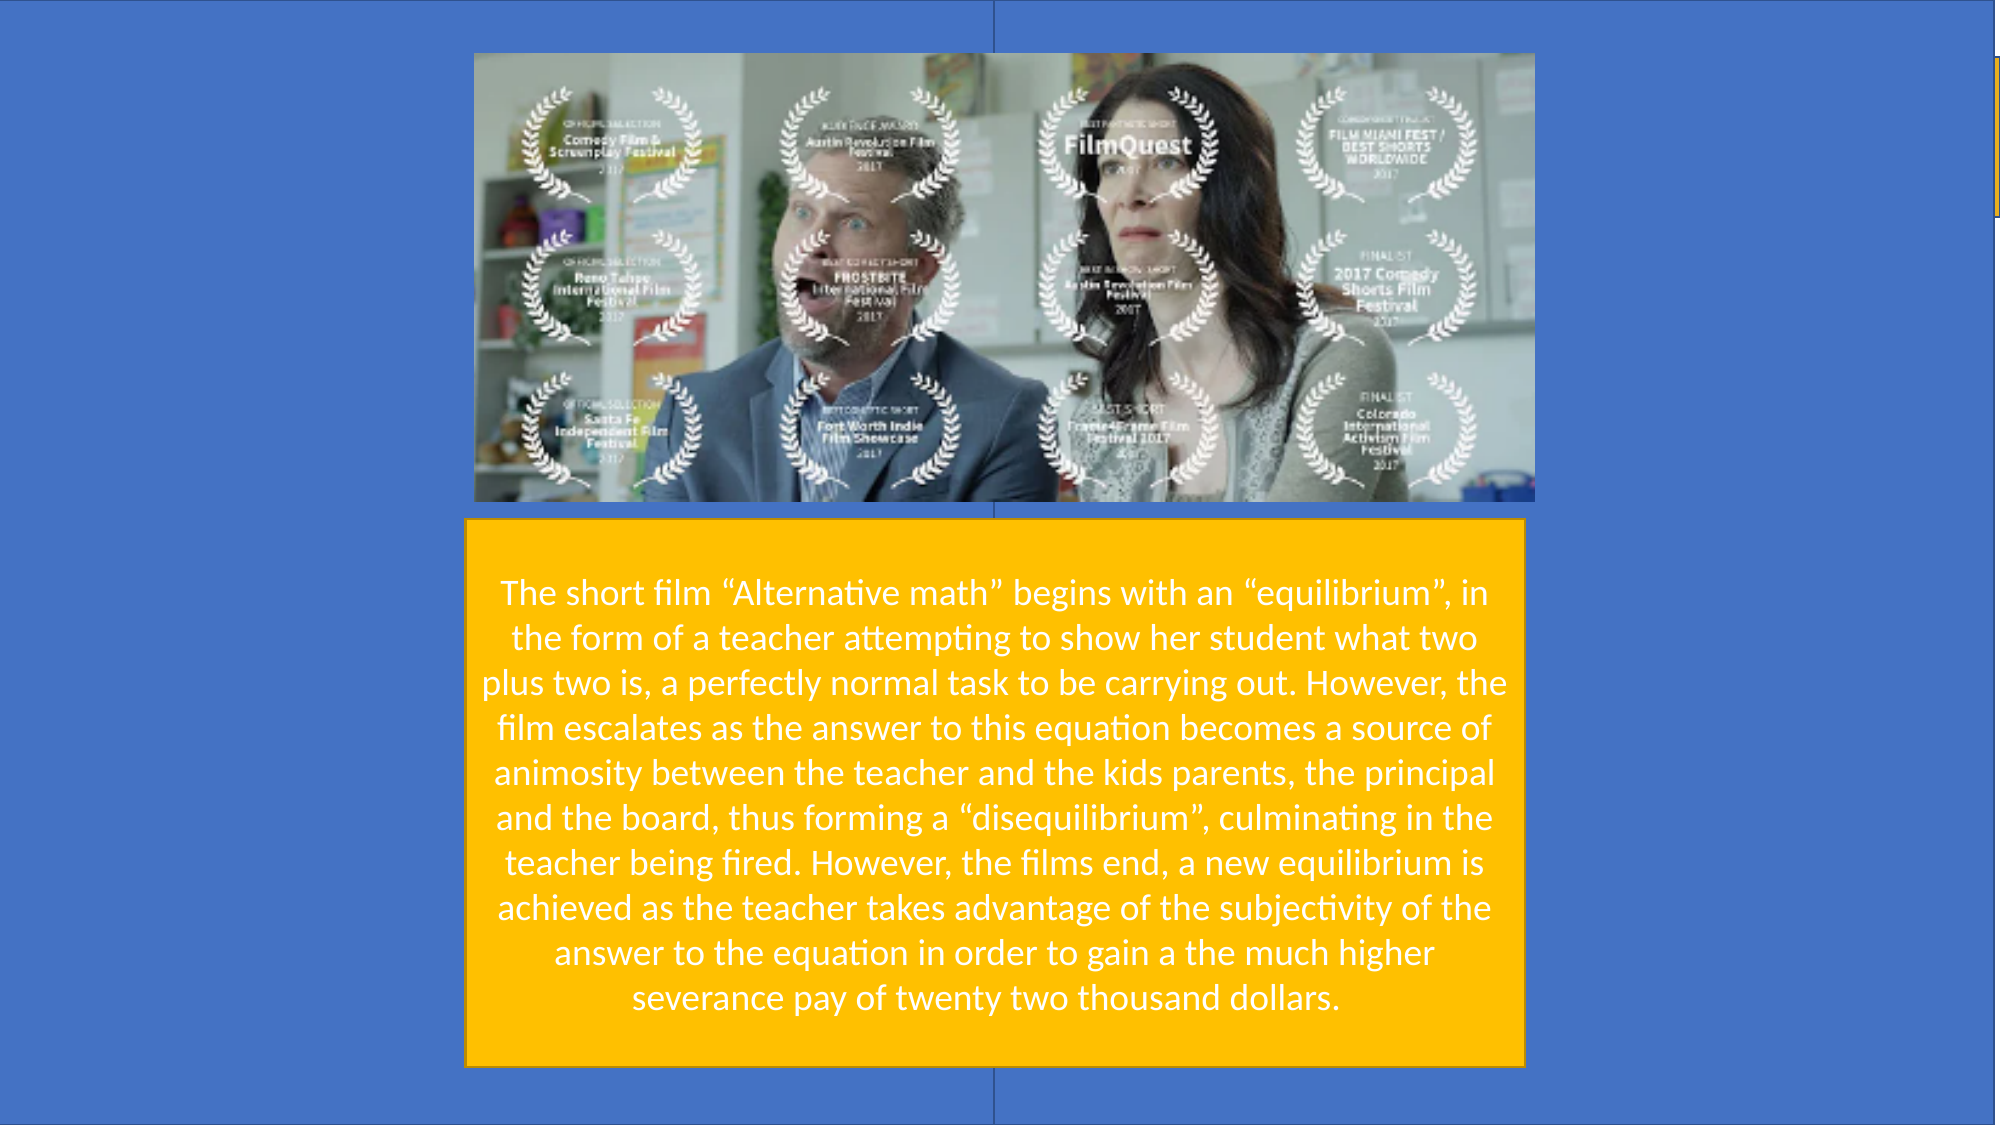

# Todorov – Theory of Equilibrium
The way in which the story of a short film will unfold usually follows Todorov's Theory of Equilibrium, which dictates …
Equilibrium
Disequilibrium
New equilibrium
The short film “Alternative math” begins with an “equilibrium”, in the form of a teacher attempting to show her student what two plus two is, a perfectly normal task to be carrying out. However, the film escalates as the answer to this equation becomes a source of animosity between the teacher and the kids parents, the principal and the board, thus forming a “disequilibrium”, culminating in the teacher being fired. However, the films end, a new equilibrium is achieved as the teacher takes advantage of the subjectivity of the answer to the equation in order to gain a the much higher severance pay of twenty two thousand dollars.
The stage at the beginning of the short film, where everything is as it should be and the characters are seemingly content.
The state of equilibrium is disrupted by a an external element, thus causing conflict which the characters are forced to solve.
The state of equilibrium is returned, perhaps more stable than the first. The conflict has been resolved.